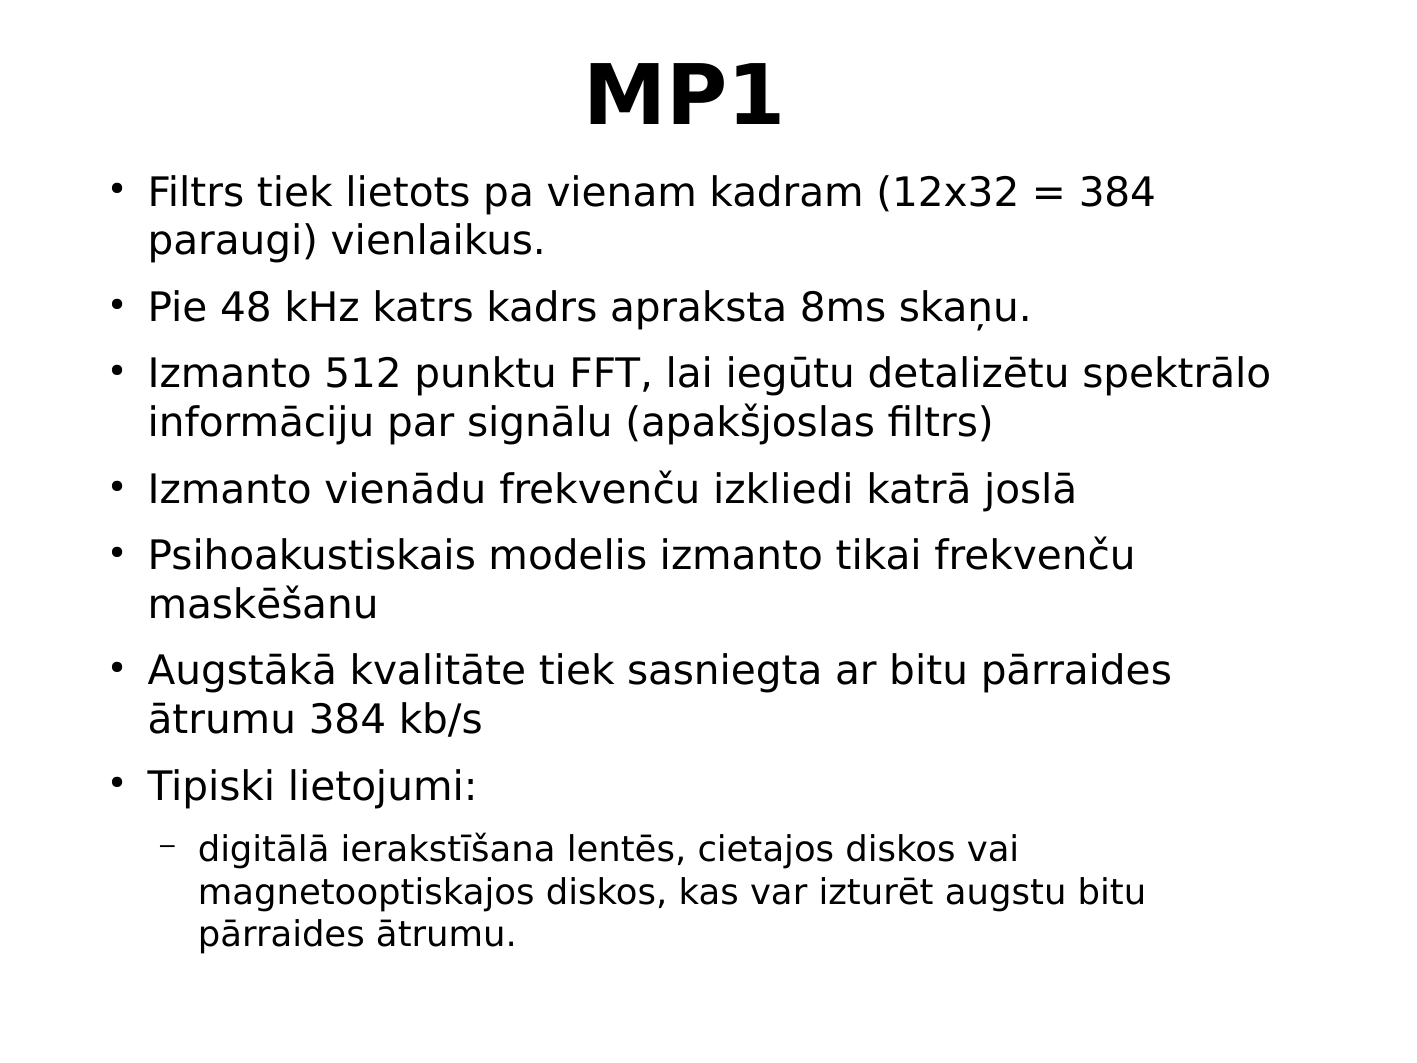

# MP1
Filtrs tiek lietots pa vienam kadram (12x32 = 384 paraugi) vienlaikus.
Pie 48 kHz katrs kadrs apraksta 8ms skaņu.
Izmanto 512 punktu FFT, lai iegūtu detalizētu spektrālo informāciju par signālu (apakšjoslas filtrs)
Izmanto vienādu frekvenču izkliedi katrā joslā
Psihoakustiskais modelis izmanto tikai frekvenču maskēšanu
Augstākā kvalitāte tiek sasniegta ar bitu pārraides ātrumu 384 kb/s
Tipiski lietojumi:
digitālā ierakstīšana lentēs, cietajos diskos vai magnetooptiskajos diskos, kas var izturēt augstu bitu pārraides ātrumu.